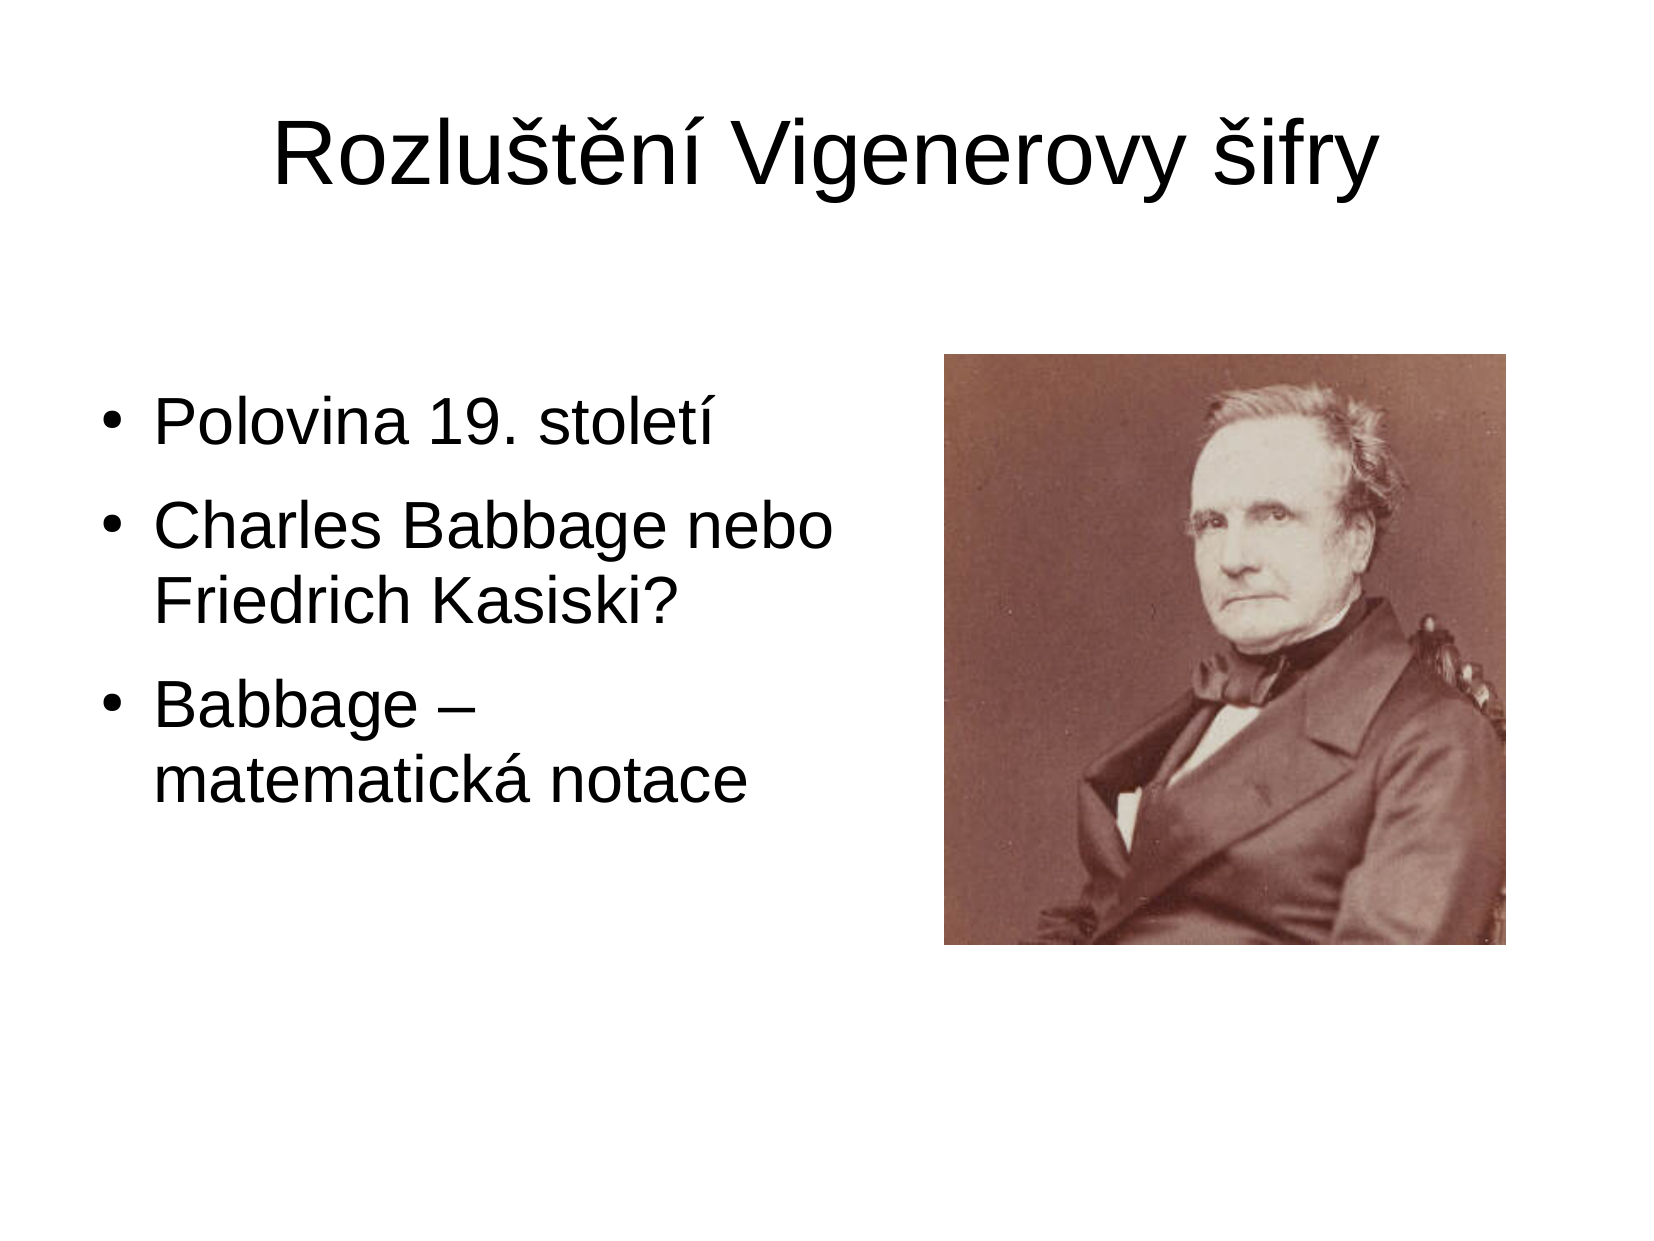

# Rozluštění Vigenerovy šifry
Polovina 19. století
Charles Babbage nebo Friedrich Kasiski?
Babbage – matematická notace